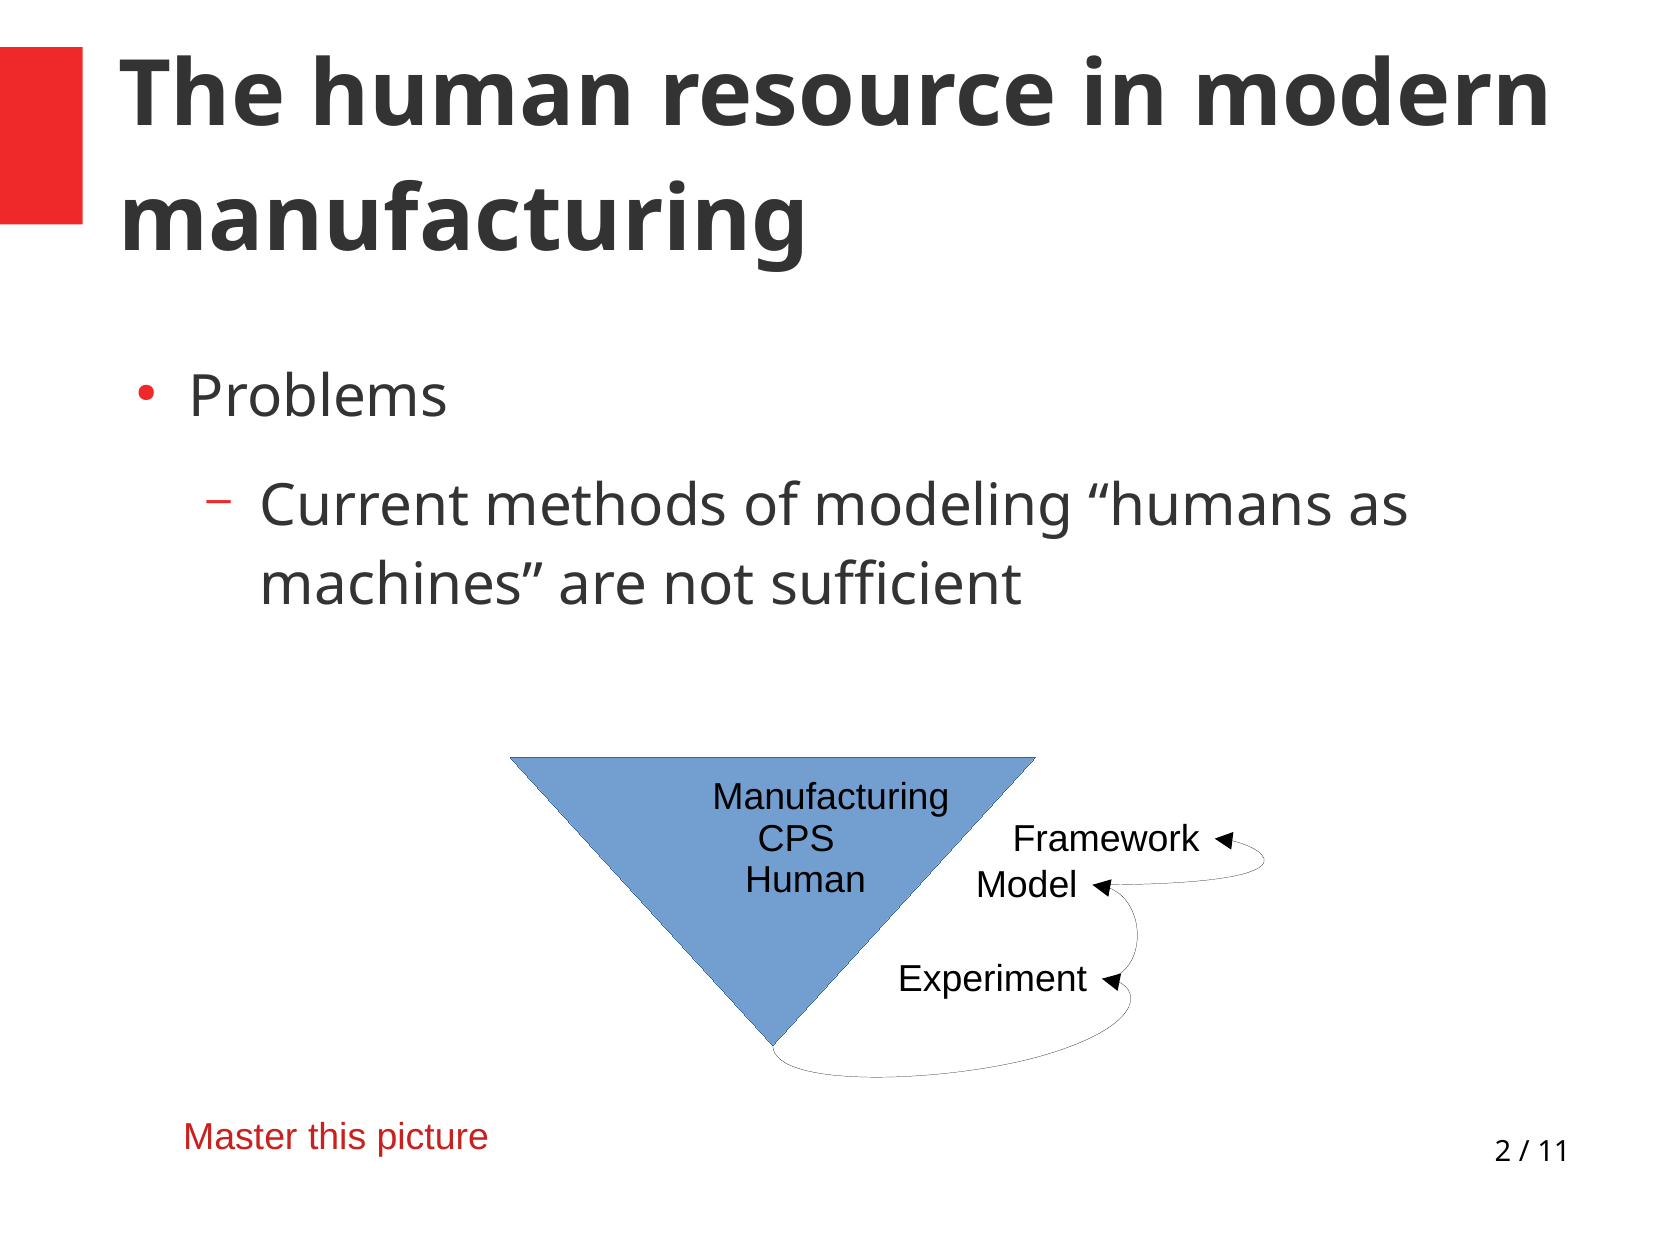

# The human resource in modern manufacturing
Problems
Current methods of modeling “humans as machines” are not sufficient
Manufacturing
CPS
Framework
Human
Model
Experiment
Master this picture
2